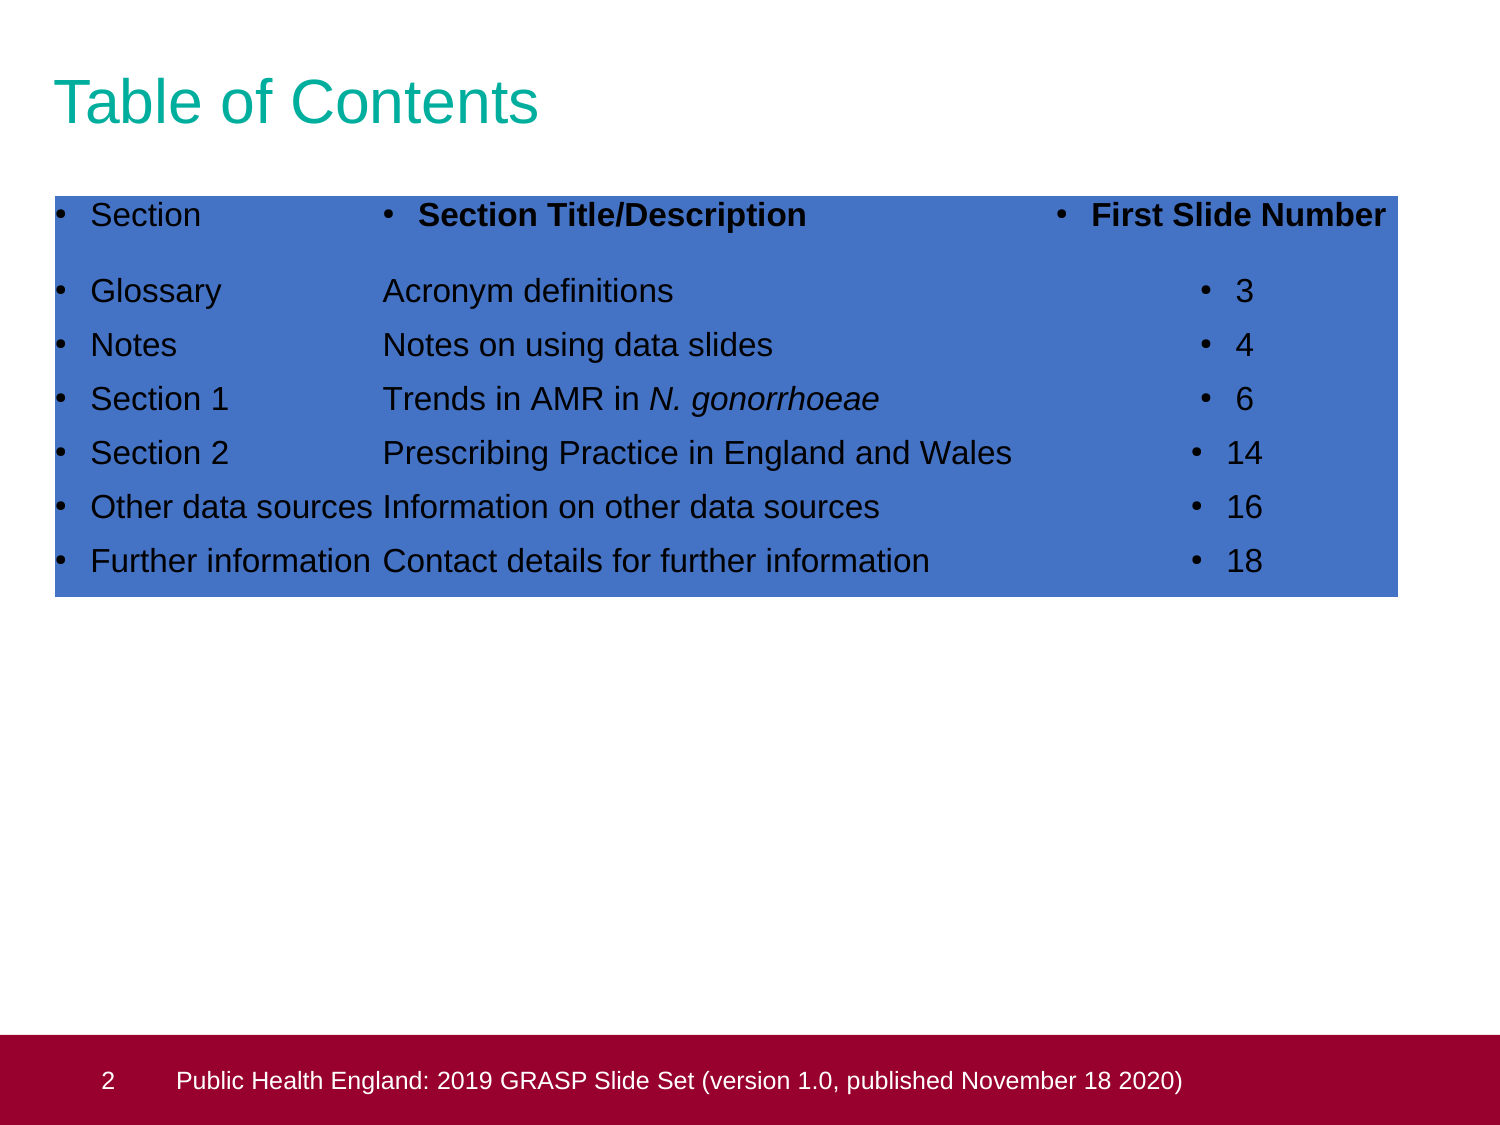

Table of Contents
| Section | Section Title/Description | First Slide Number |
| --- | --- | --- |
| Glossary | Acronym definitions | 3 |
| Notes | Notes on using data slides | 4 |
| Section 1 | Trends in AMR in N. gonorrhoeae | 6 |
| Section 2 | Prescribing Practice in England and Wales | 14 |
| Other data sources | Information on other data sources | 16 |
| Further information | Contact details for further information | 18 |
Public Health England: 2019 GRASP Slide Set (version 1.0, published November 18 2020)